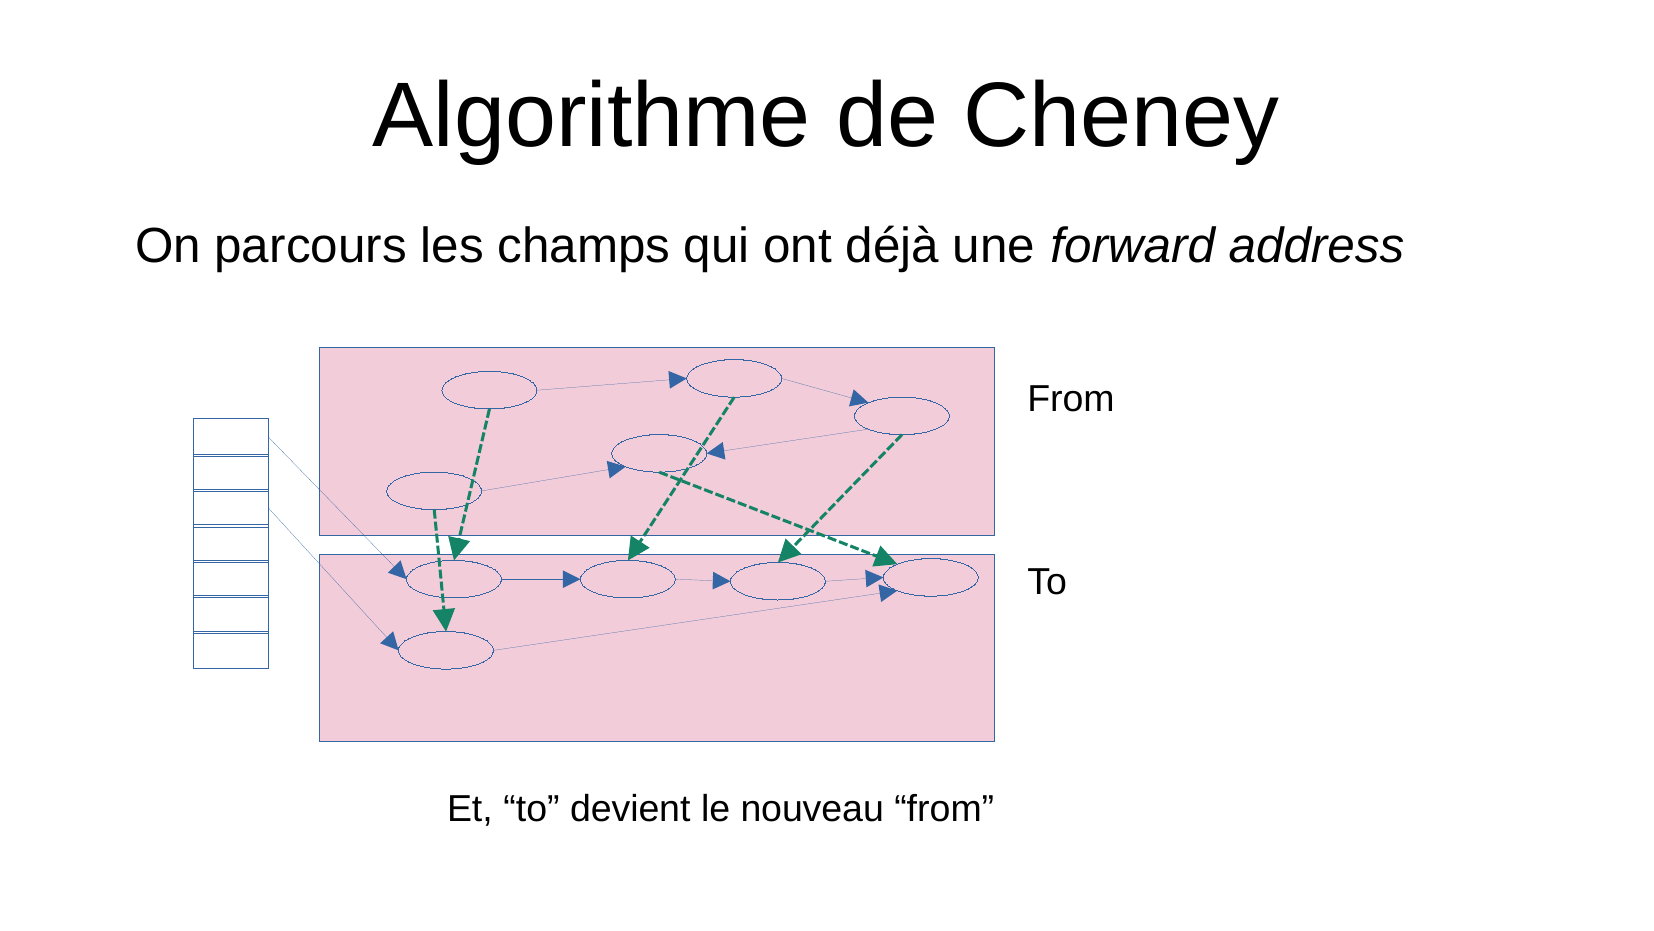

# Algorithme de Cheney
On parcours les champs qui ont déjà une forward address
From
To
Et, “to” devient le nouveau “from”